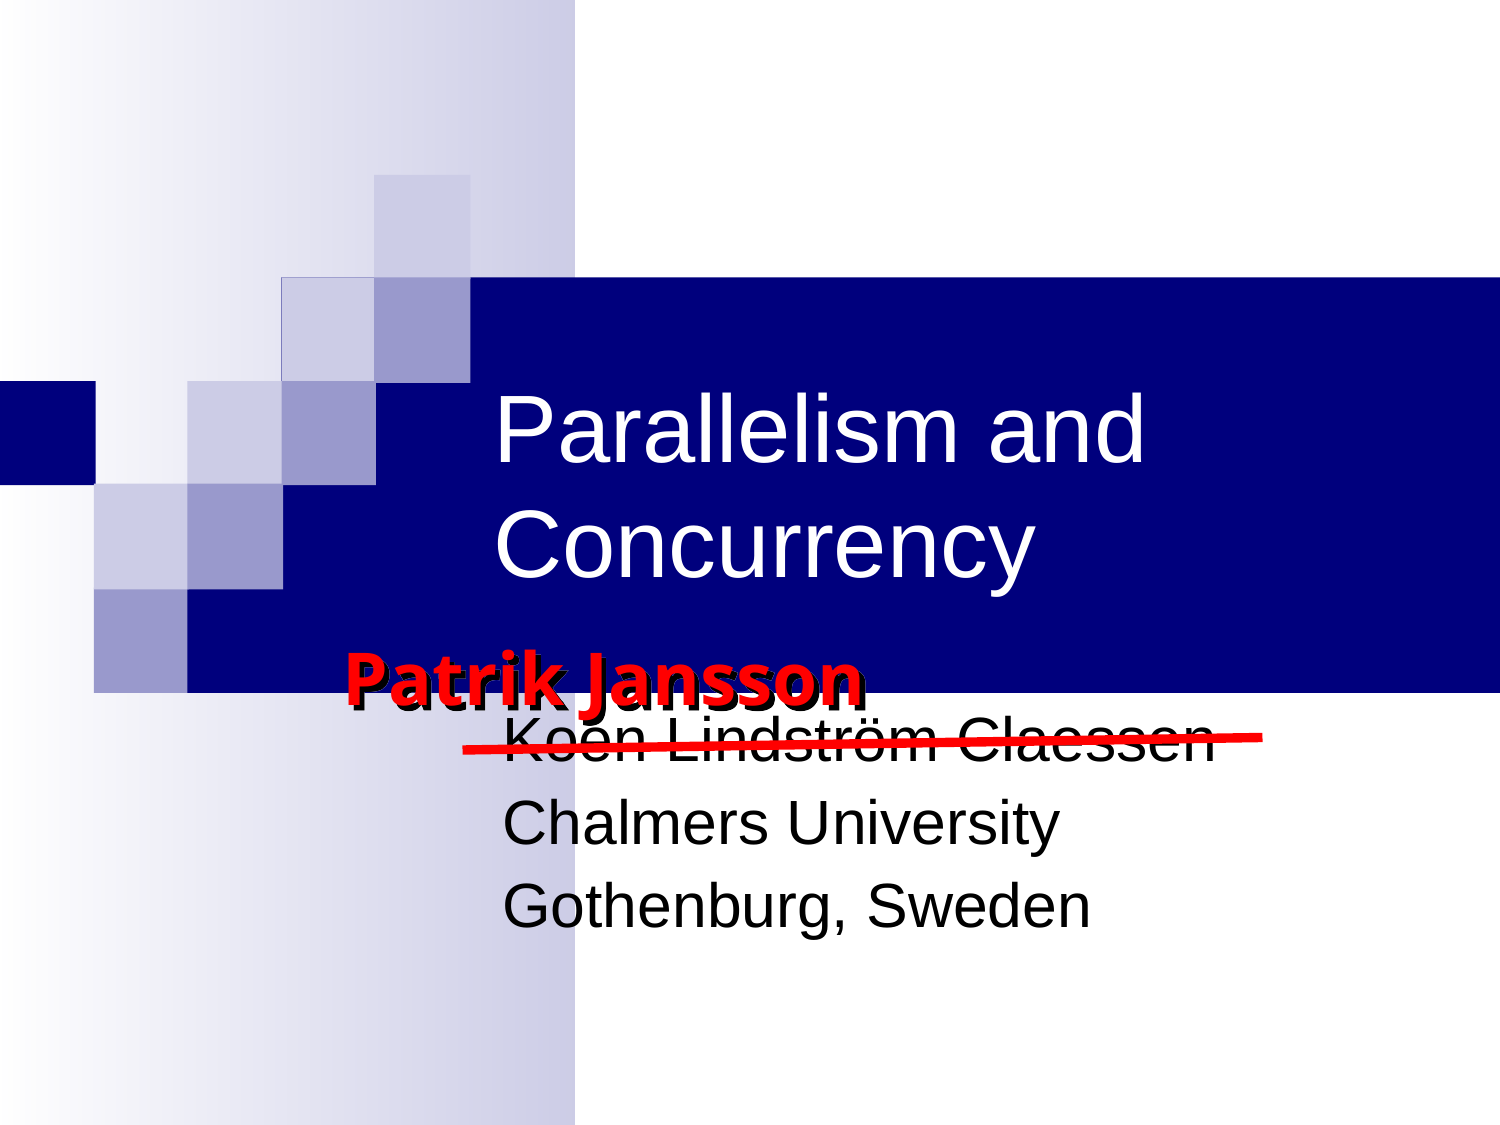

# Parallelism and Concurrency
Patrik Jansson
Koen Lindström Claessen
Chalmers University
Gothenburg, Sweden